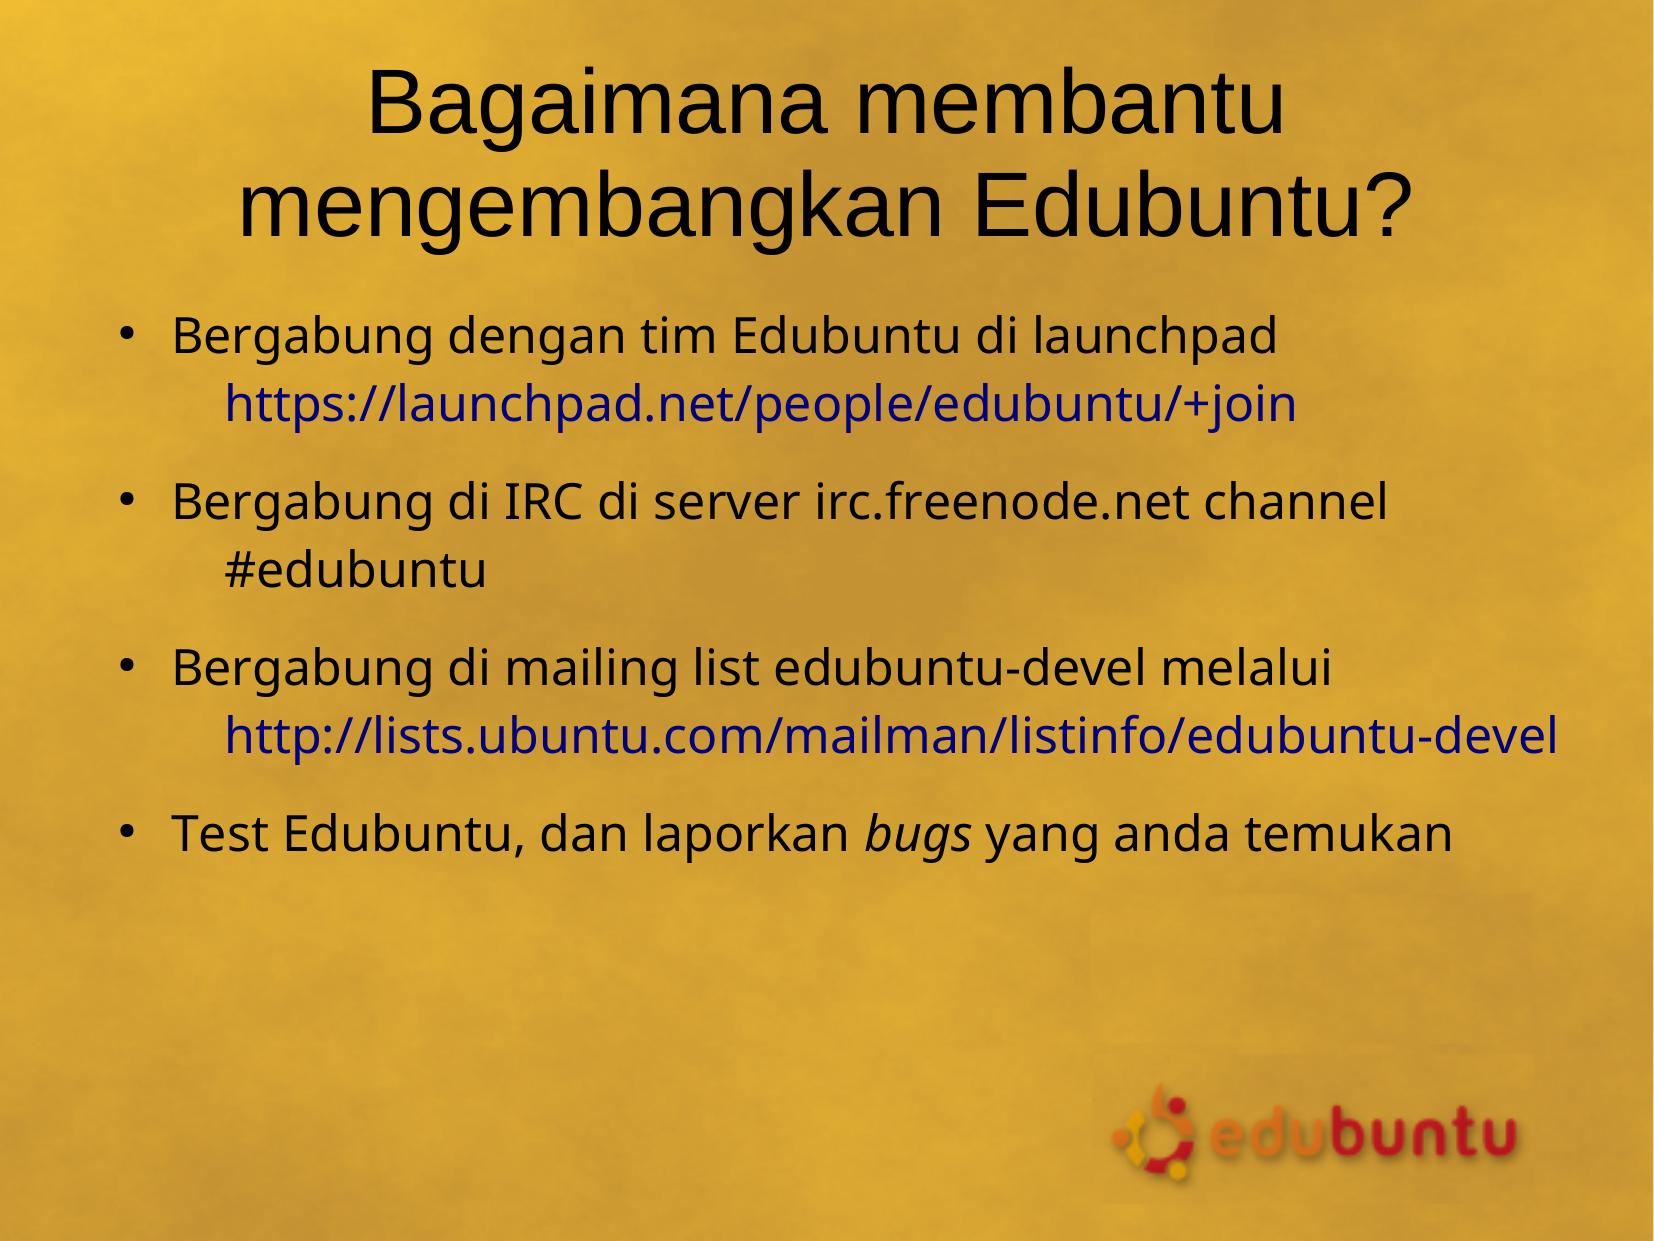

# Bagaimana membantu mengembangkan Edubuntu?
Bergabung dengan tim Edubuntu di launchpad https://launchpad.net/people/edubuntu/+join
Bergabung di IRC di server irc.freenode.net channel #edubuntu
Bergabung di mailing list edubuntu-devel melalui http://lists.ubuntu.com/mailman/listinfo/edubuntu-devel
Test Edubuntu, dan laporkan bugs yang anda temukan